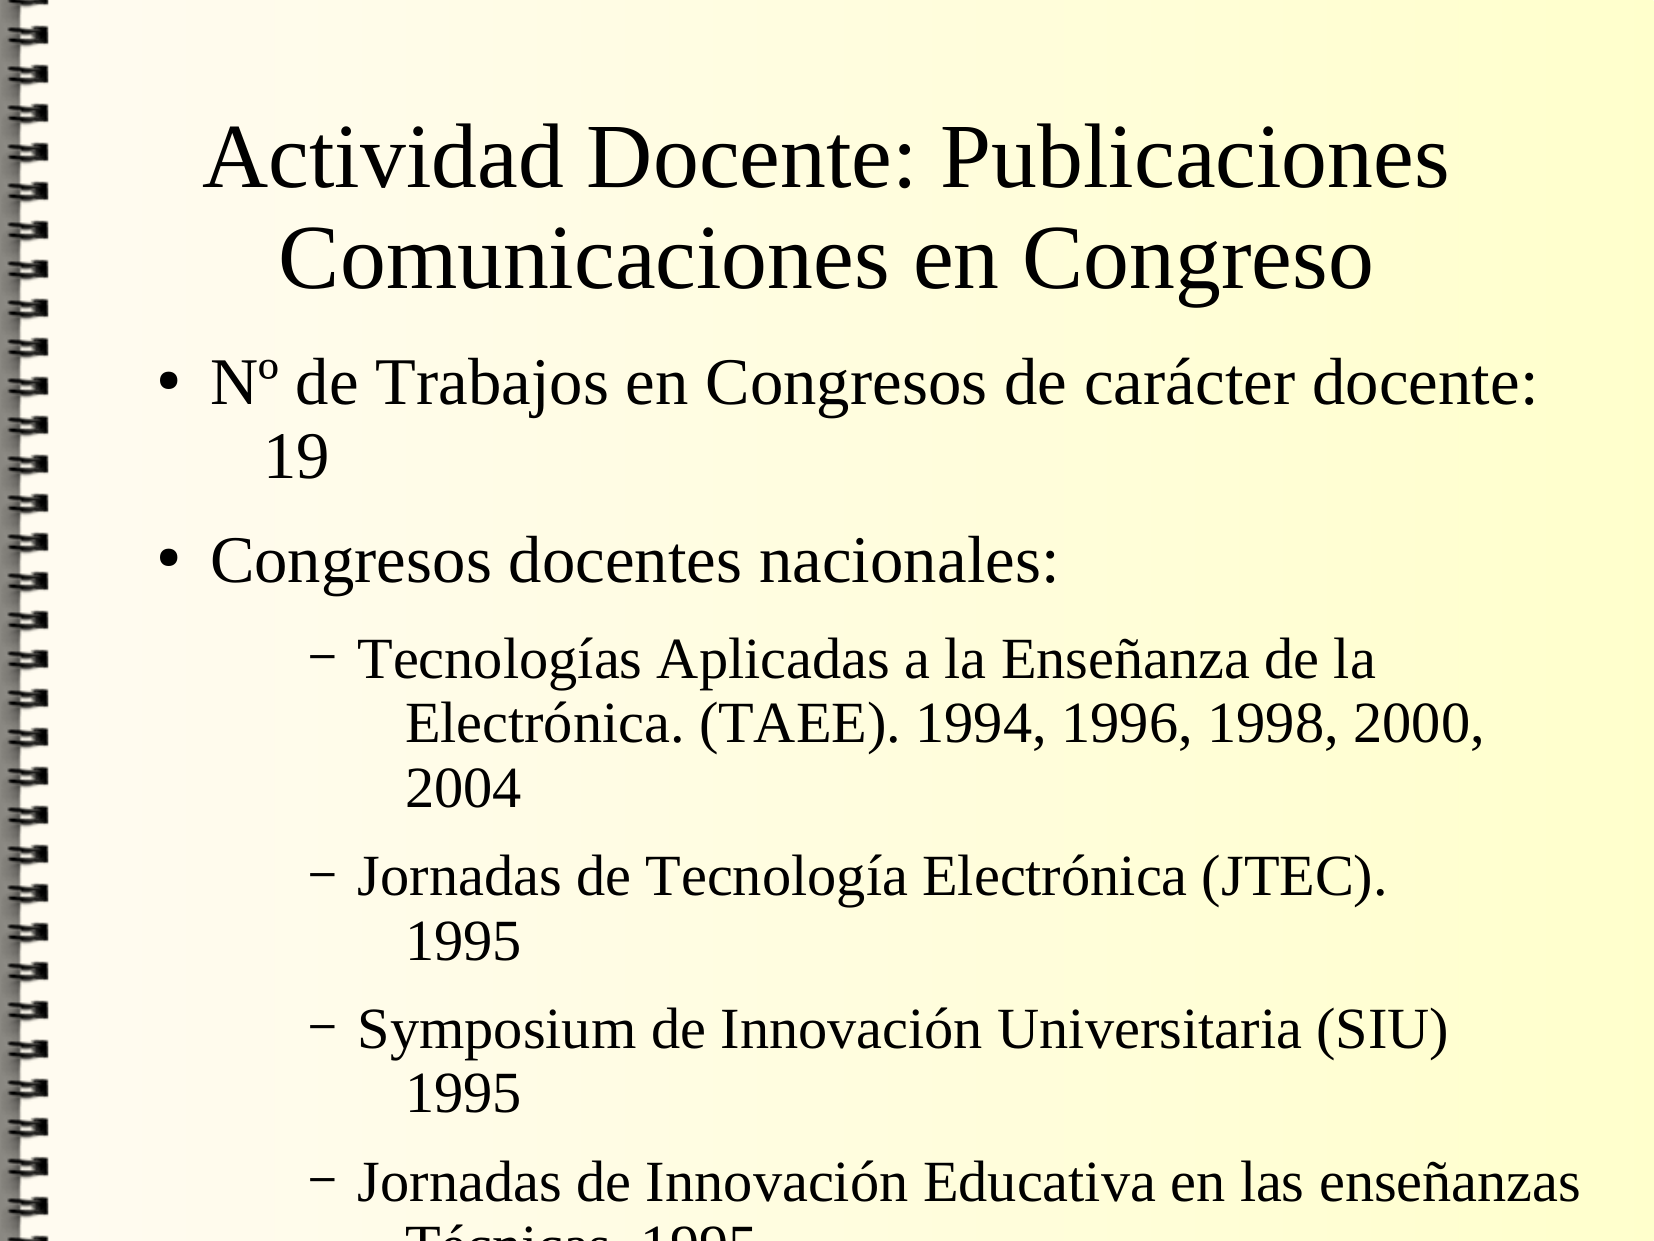

# Actividad Docente: Publicaciones Comunicaciones en Congreso
Nº de Trabajos en Congresos de carácter docente: 19
Congresos docentes nacionales:
Tecnologías Aplicadas a la Enseñanza de la Electrónica. (TAEE). 1994, 1996, 1998, 2000, 2004
Jornadas de Tecnología Electrónica (JTEC).
1995
Symposium de Innovación Universitaria (SIU)
1995
Jornadas de Innovación Educativa en las enseñanzas Técnicas. 1995